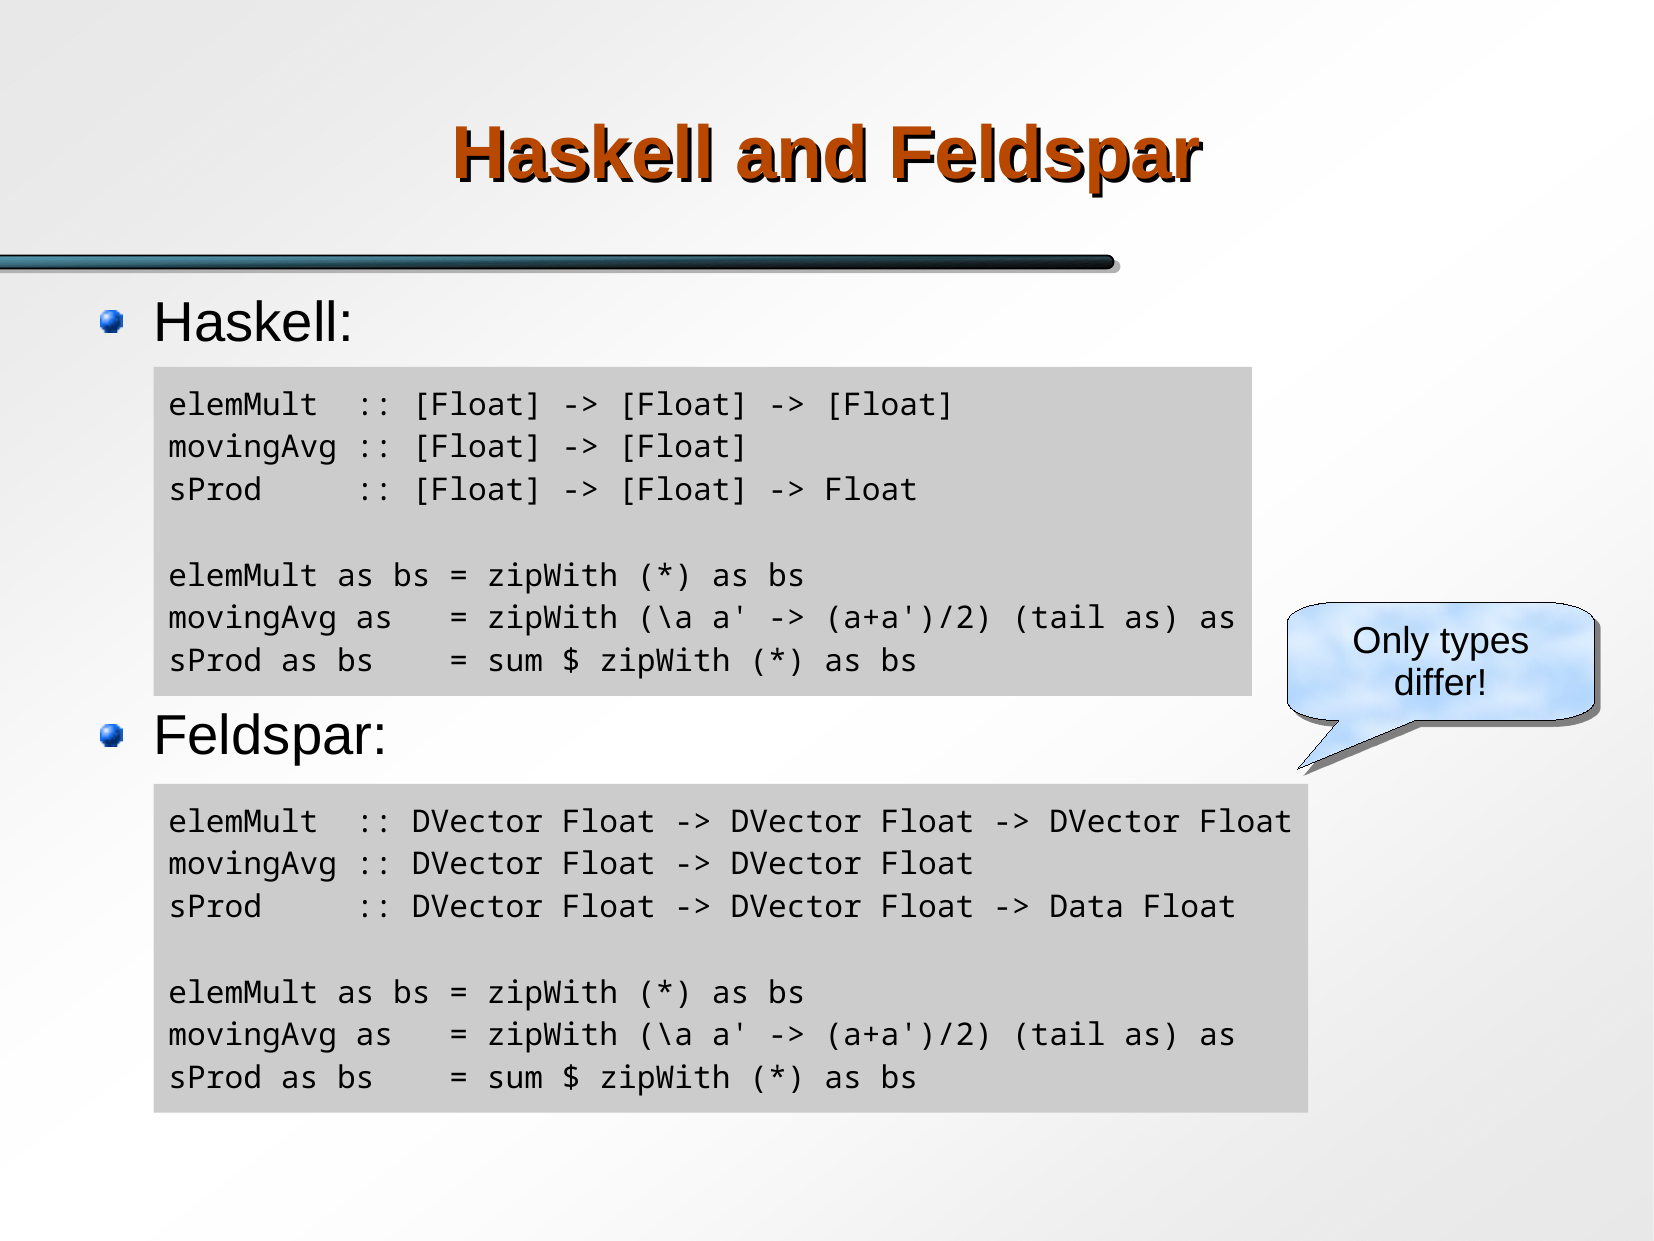

# Haskell and Feldspar
Haskell:
Feldspar:
elemMult :: [Float] -> [Float] -> [Float]
movingAvg :: [Float] -> [Float]
sProd :: [Float] -> [Float] -> Float
elemMult as bs = zipWith (*) as bs
movingAvg as = zipWith (\a a' -> (a+a')/2) (tail as) as
sProd as bs = sum $ zipWith (*) as bs
Only types differ!
elemMult :: DVector Float -> DVector Float -> DVector Float
movingAvg :: DVector Float -> DVector Float
sProd :: DVector Float -> DVector Float -> Data Float
elemMult as bs = zipWith (*) as bs
movingAvg as = zipWith (\a a' -> (a+a')/2) (tail as) as
sProd as bs = sum $ zipWith (*) as bs